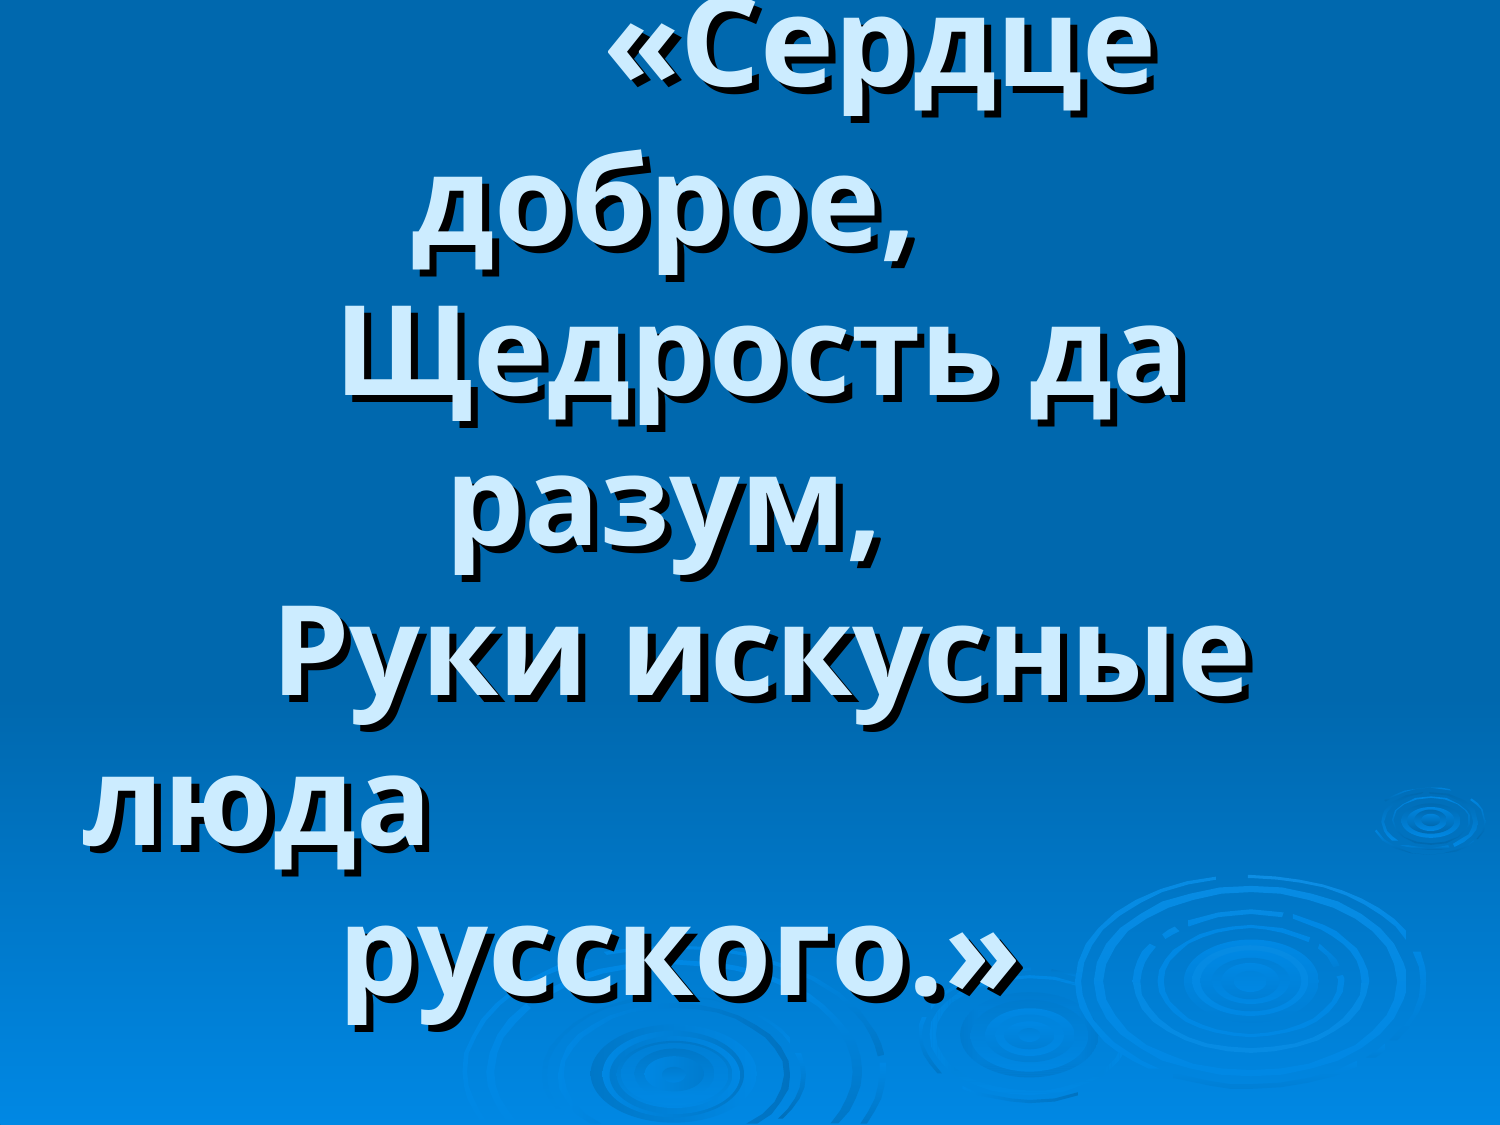

«Сердце доброе,
 Щедрость да разум,
 Руки искусные люда русского.»